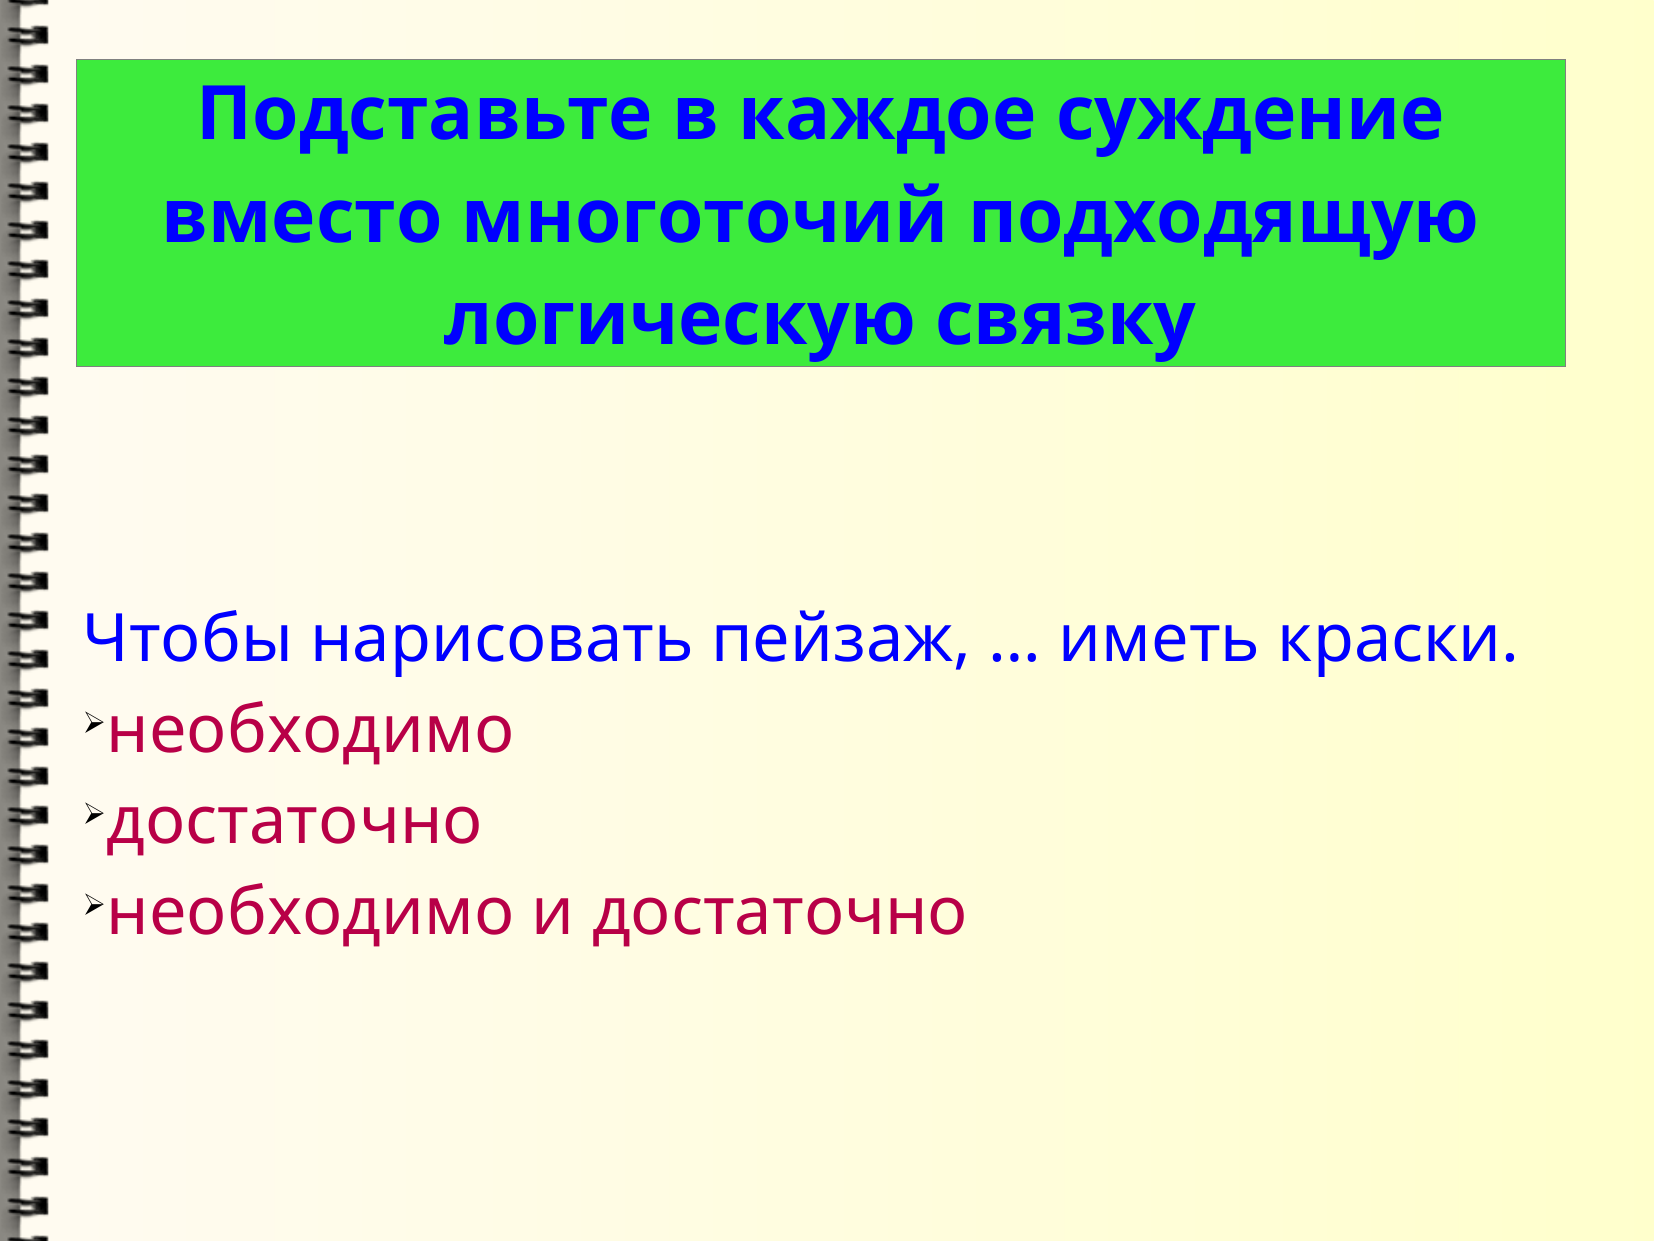

Подставьте в каждое суждение вместо многоточий подходящую логическую связку
# Чтобы нарисовать пейзаж, … иметь краски.
необходимо
достаточно
необходимо и достаточно